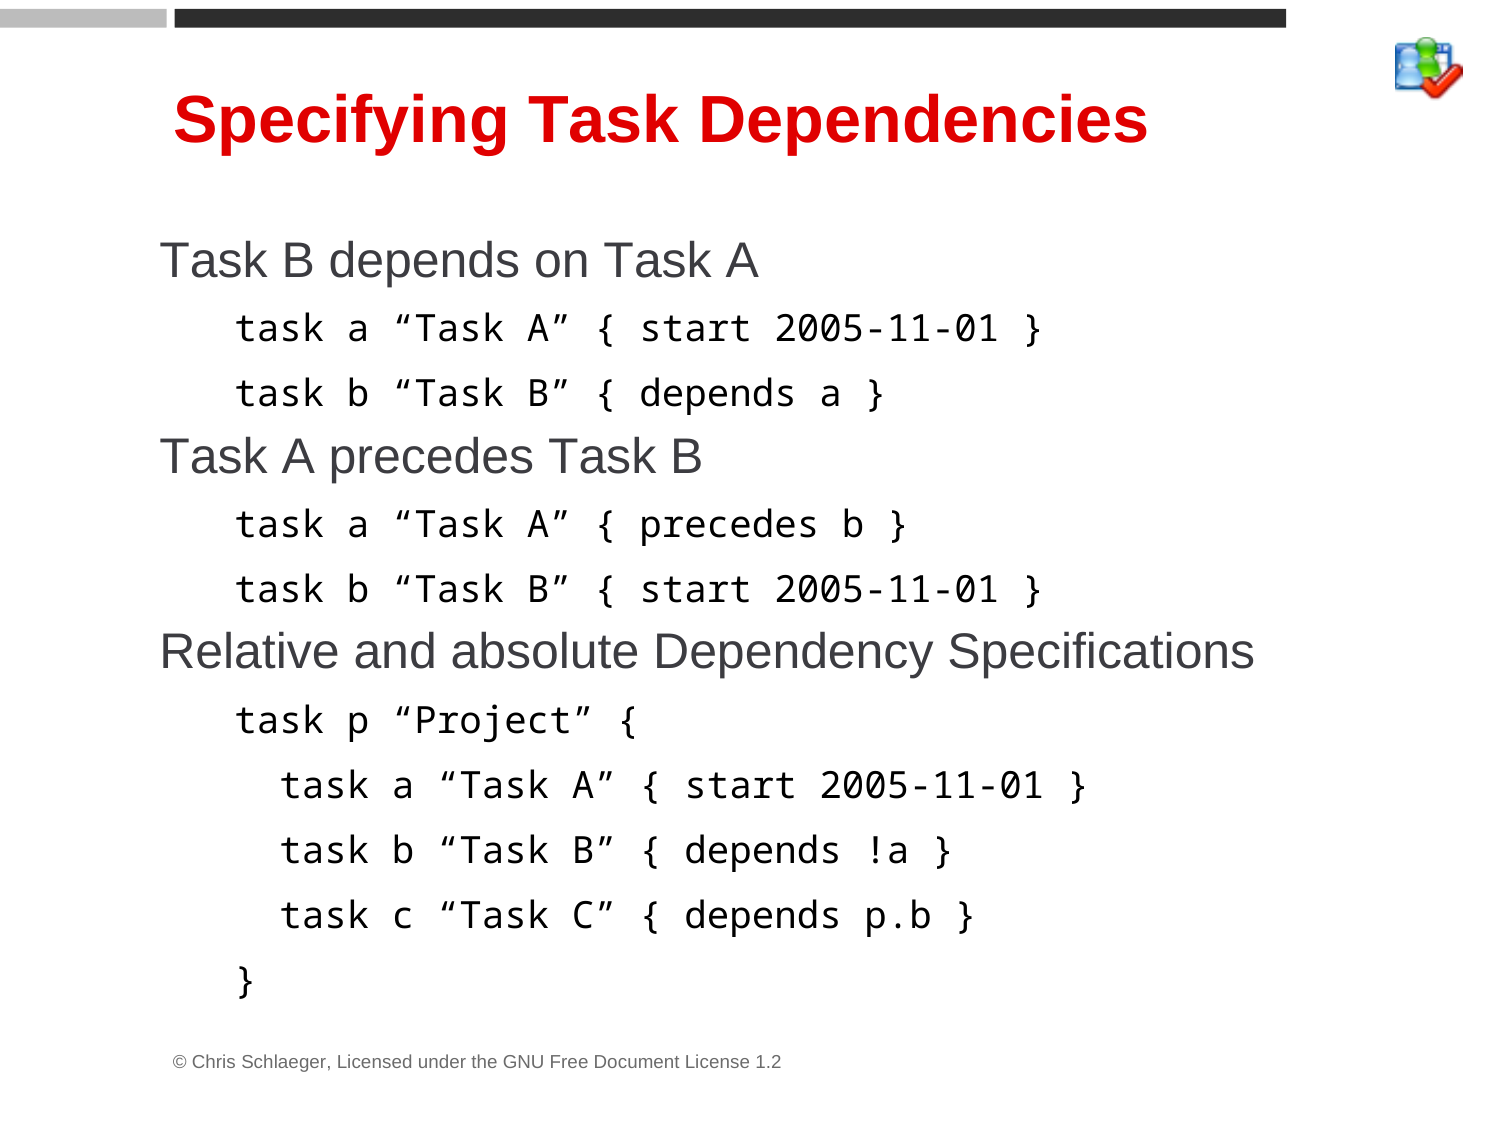

# Specifying Task Dependencies
Task B depends on Task A
task a “Task A” { start 2005-11-01 }
task b “Task B” { depends a }
Task A precedes Task B
task a “Task A” { precedes b }
task b “Task B” { start 2005-11-01 }
Relative and absolute Dependency Specifications
task p “Project” {
 task a “Task A” { start 2005-11-01 }
 task b “Task B” { depends !a }
 task c “Task C” { depends p.b }
}